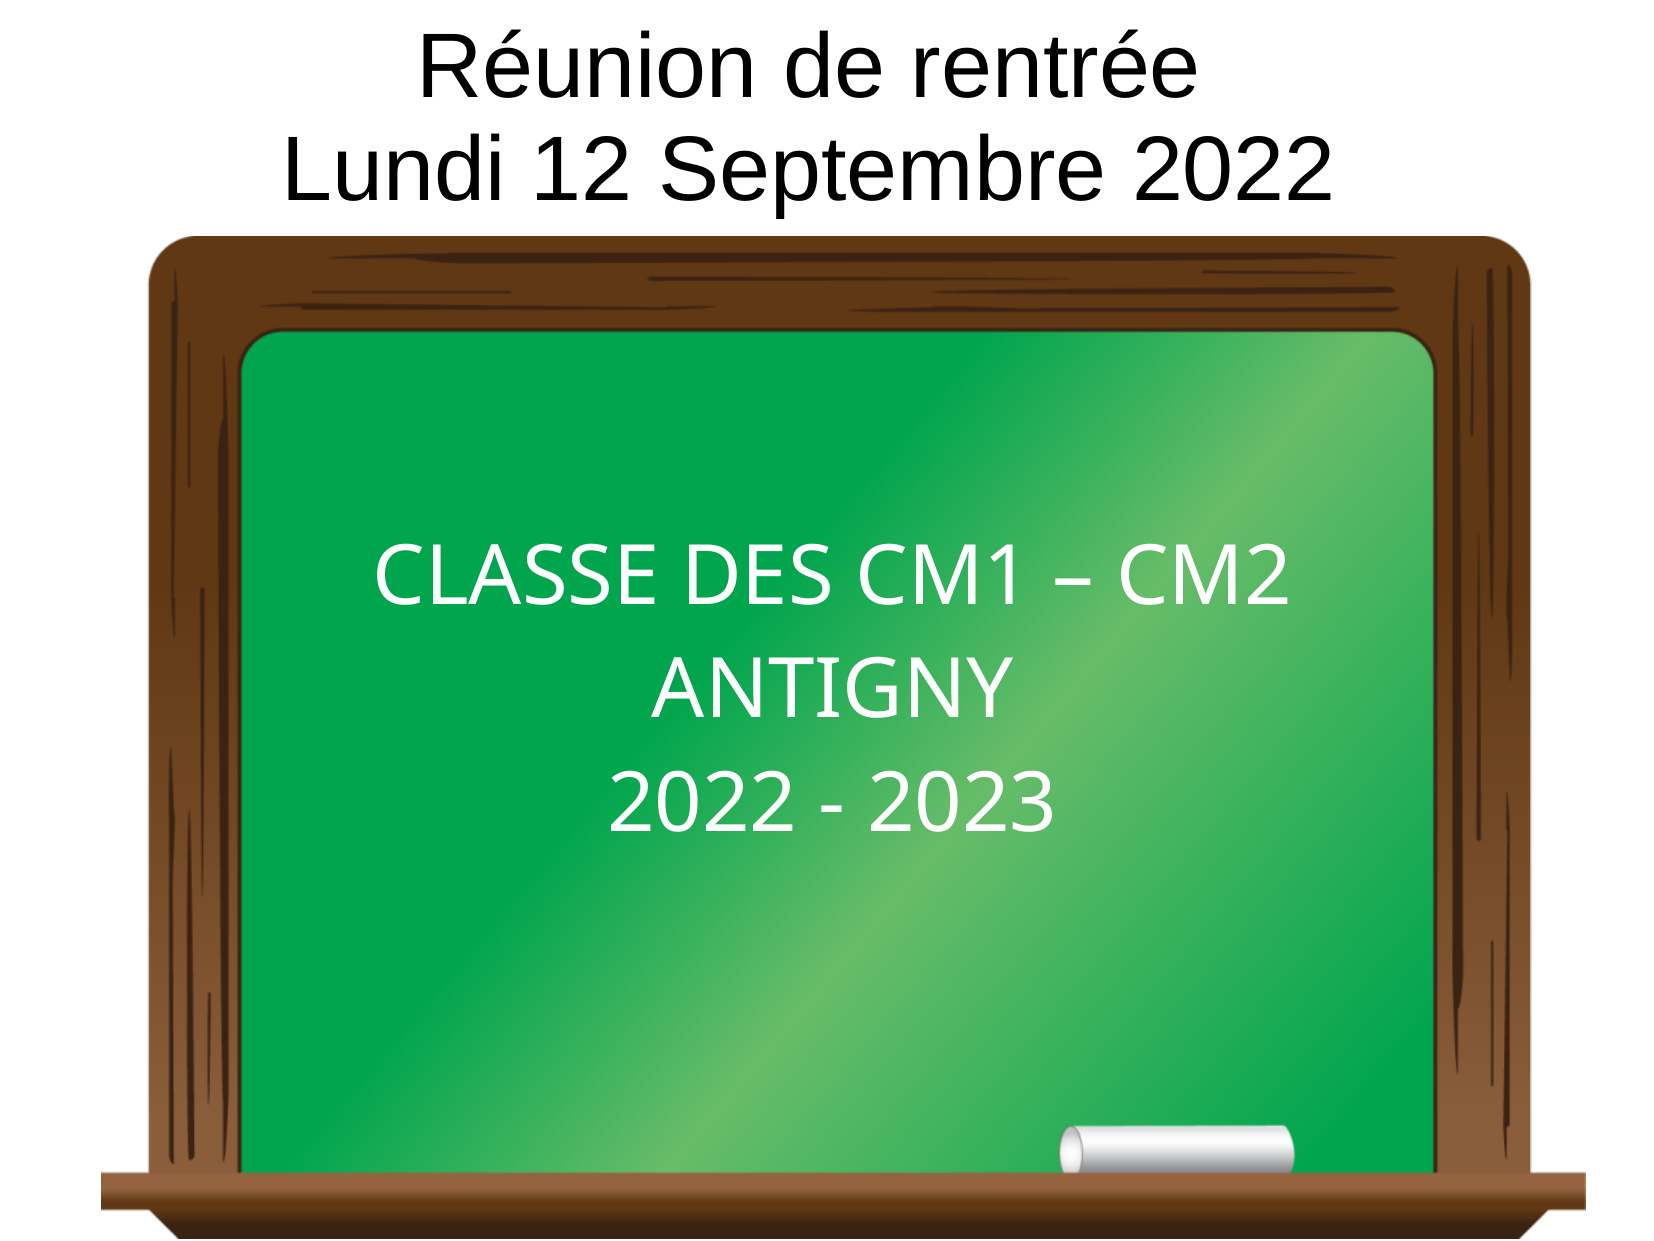

# Réunion de rentrée Lundi 12 Septembre 2022
Classe de CM1 – CM2
2022 – 2023
ANTIGNY
CLASSE DES CM1 – CM2
ANTIGNY
2022 - 2023